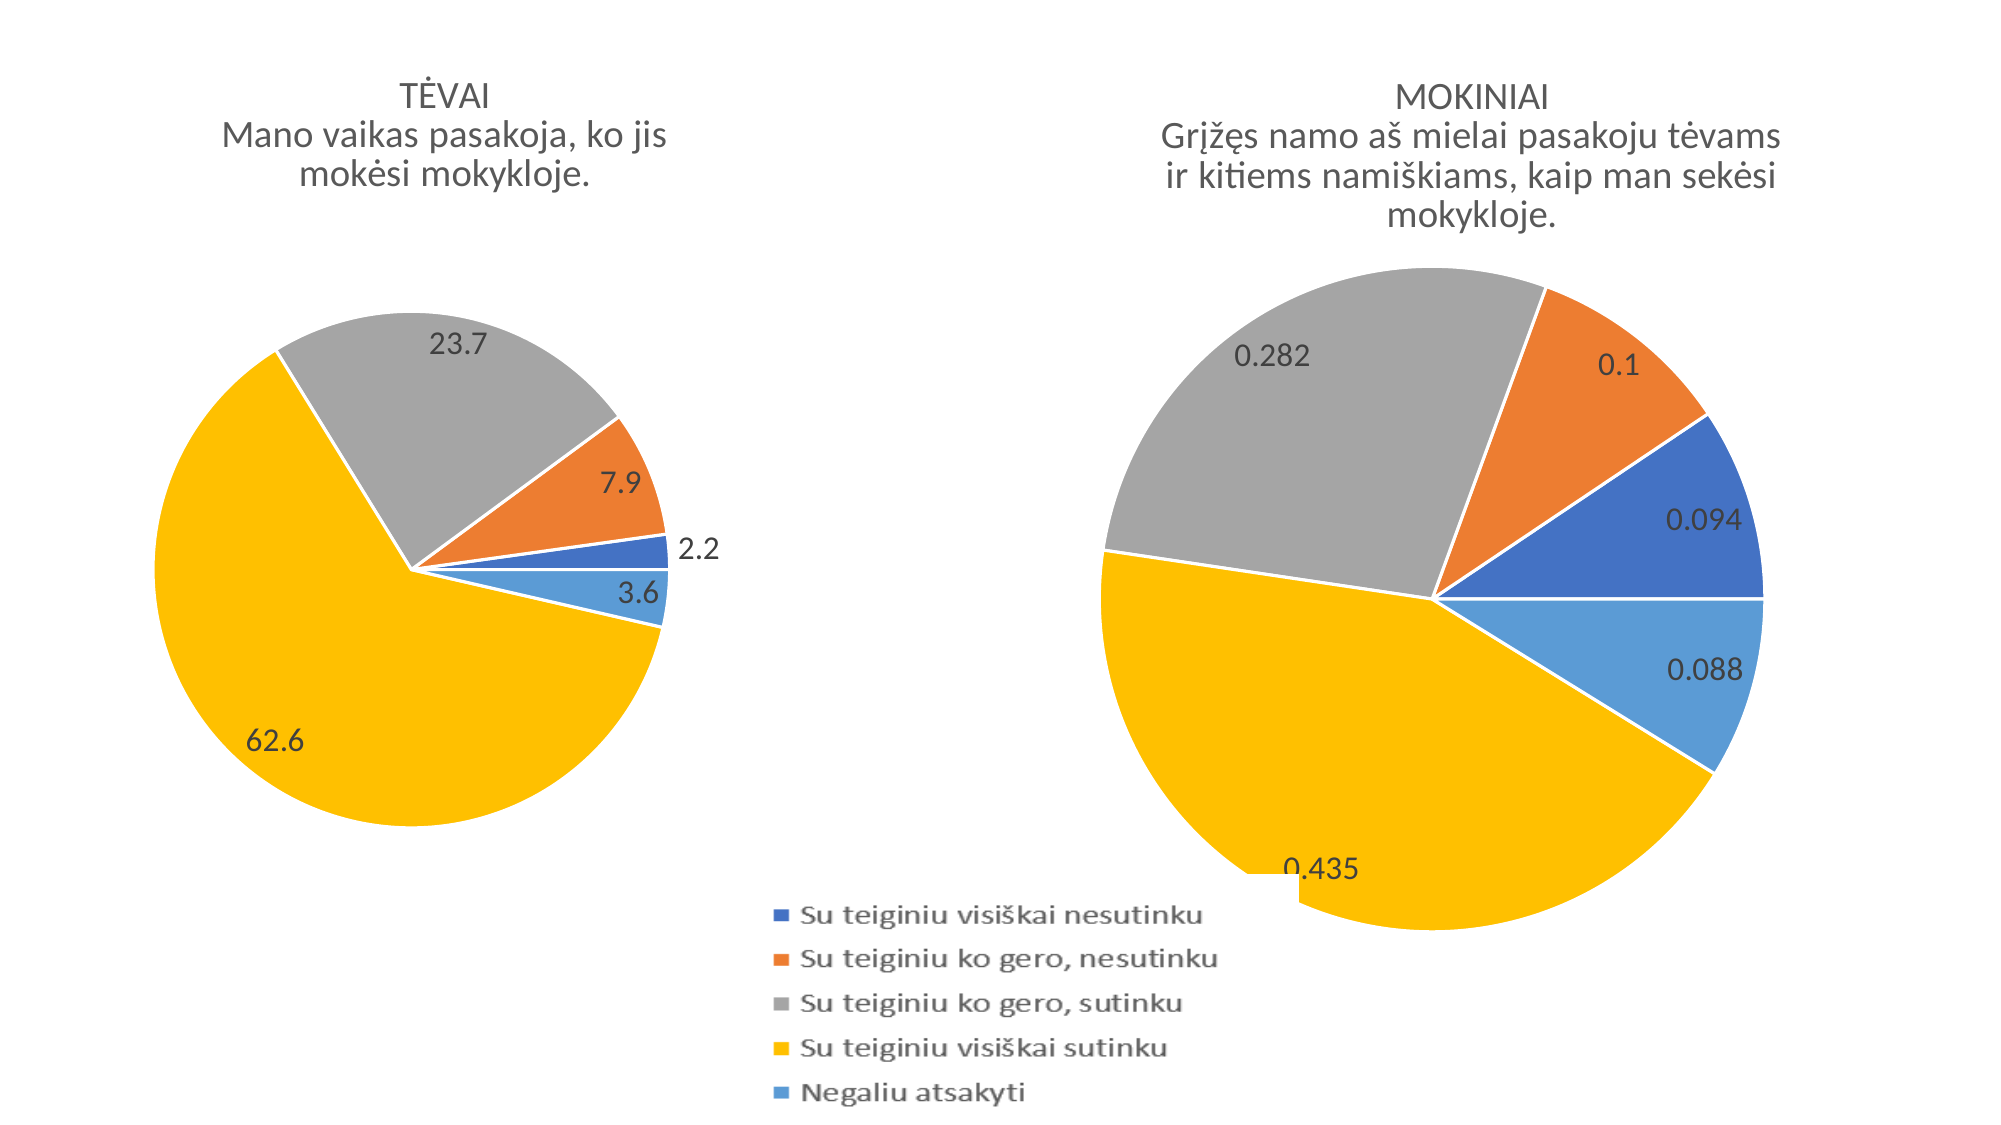

### Chart: TĖVAI
Mano vaikas pasakoja, ko jis mokėsi mokykloje.
| Category | Mano vaikas pasakoja, ko jis mokėsi mokykloje. |
|---|---|
| 1-asis ketvirtis | 2.2 |
| 2-asis ketvirtis | 7.9 |
| 3-iasis ketvirtis | 23.7 |
| 4-asis ketvirtis | 62.6 |
| None | 3.6 |
### Chart: MOKINIAI
Grįžęs namo aš mielai pasakoju tėvams ir kitiems namiškiams, kaip man sekėsi mokykloje.
| Category | Mokytojai informuoja mano tėvus apie tai, kaip man sekasi mokykloje |
|---|---|
| Su teiginiu visiškai nesutinku | 0.094 |
| Su teiginiu ko gero, nesutinku | 0.1 |
| Su teiginiu ko gero, sutinku | 0.282 |
| Su teiginiu visiškai sutinku | 0.435 |
| Negaliu atsakyti | 0.088 |